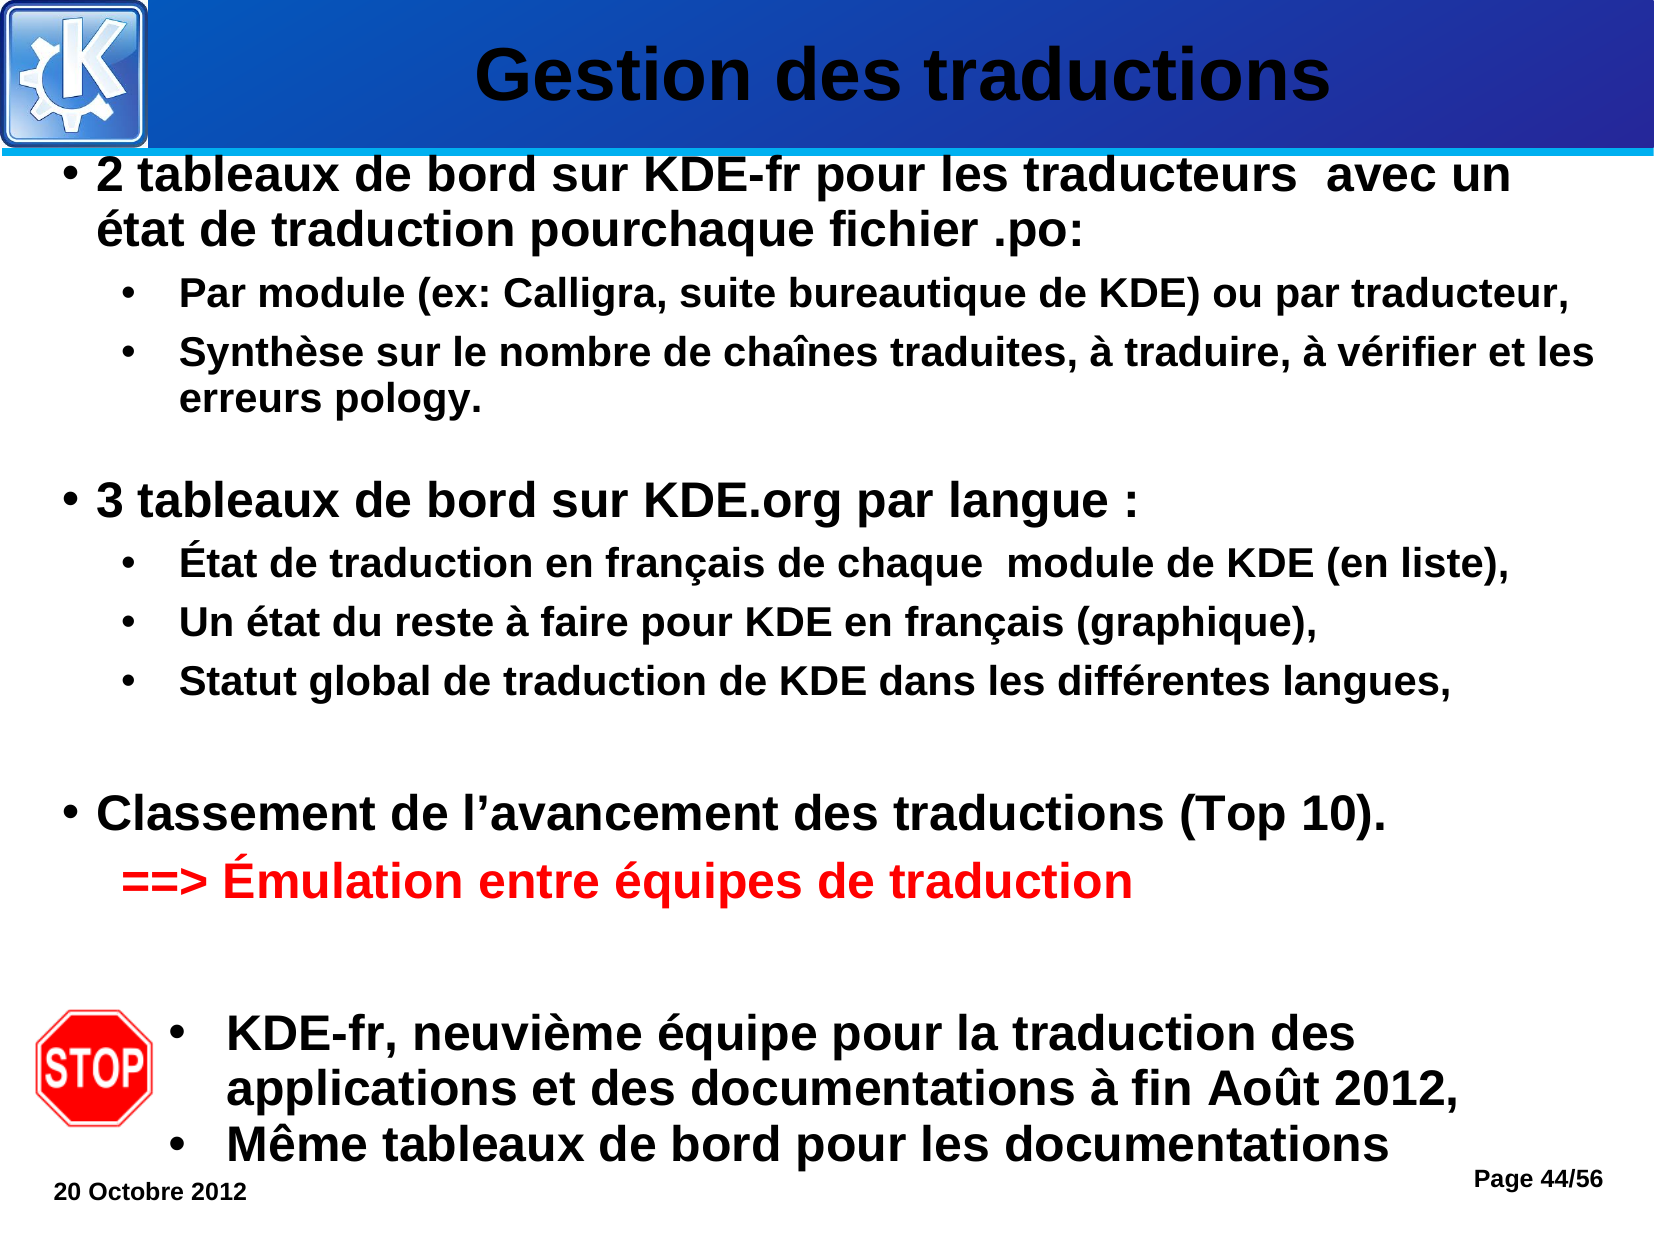

Gestion des traductions
2 tableaux de bord sur KDE-fr pour les traducteurs avec un état de traduction pourchaque fichier .po:
Par module (ex: Calligra, suite bureautique de KDE) ou par traducteur,
Synthèse sur le nombre de chaînes traduites, à traduire, à vérifier et les erreurs pology.
3 tableaux de bord sur KDE.org par langue :
État de traduction en français de chaque module de KDE (en liste),
Un état du reste à faire pour KDE en français (graphique),
Statut global de traduction de KDE dans les différentes langues,
Classement de l’avancement des traductions (Top 10).
==> Émulation entre équipes de traduction
KDE-fr, neuvième équipe pour la traduction des applications et des documentations à fin Août 2012,
Même tableaux de bord pour les documentations